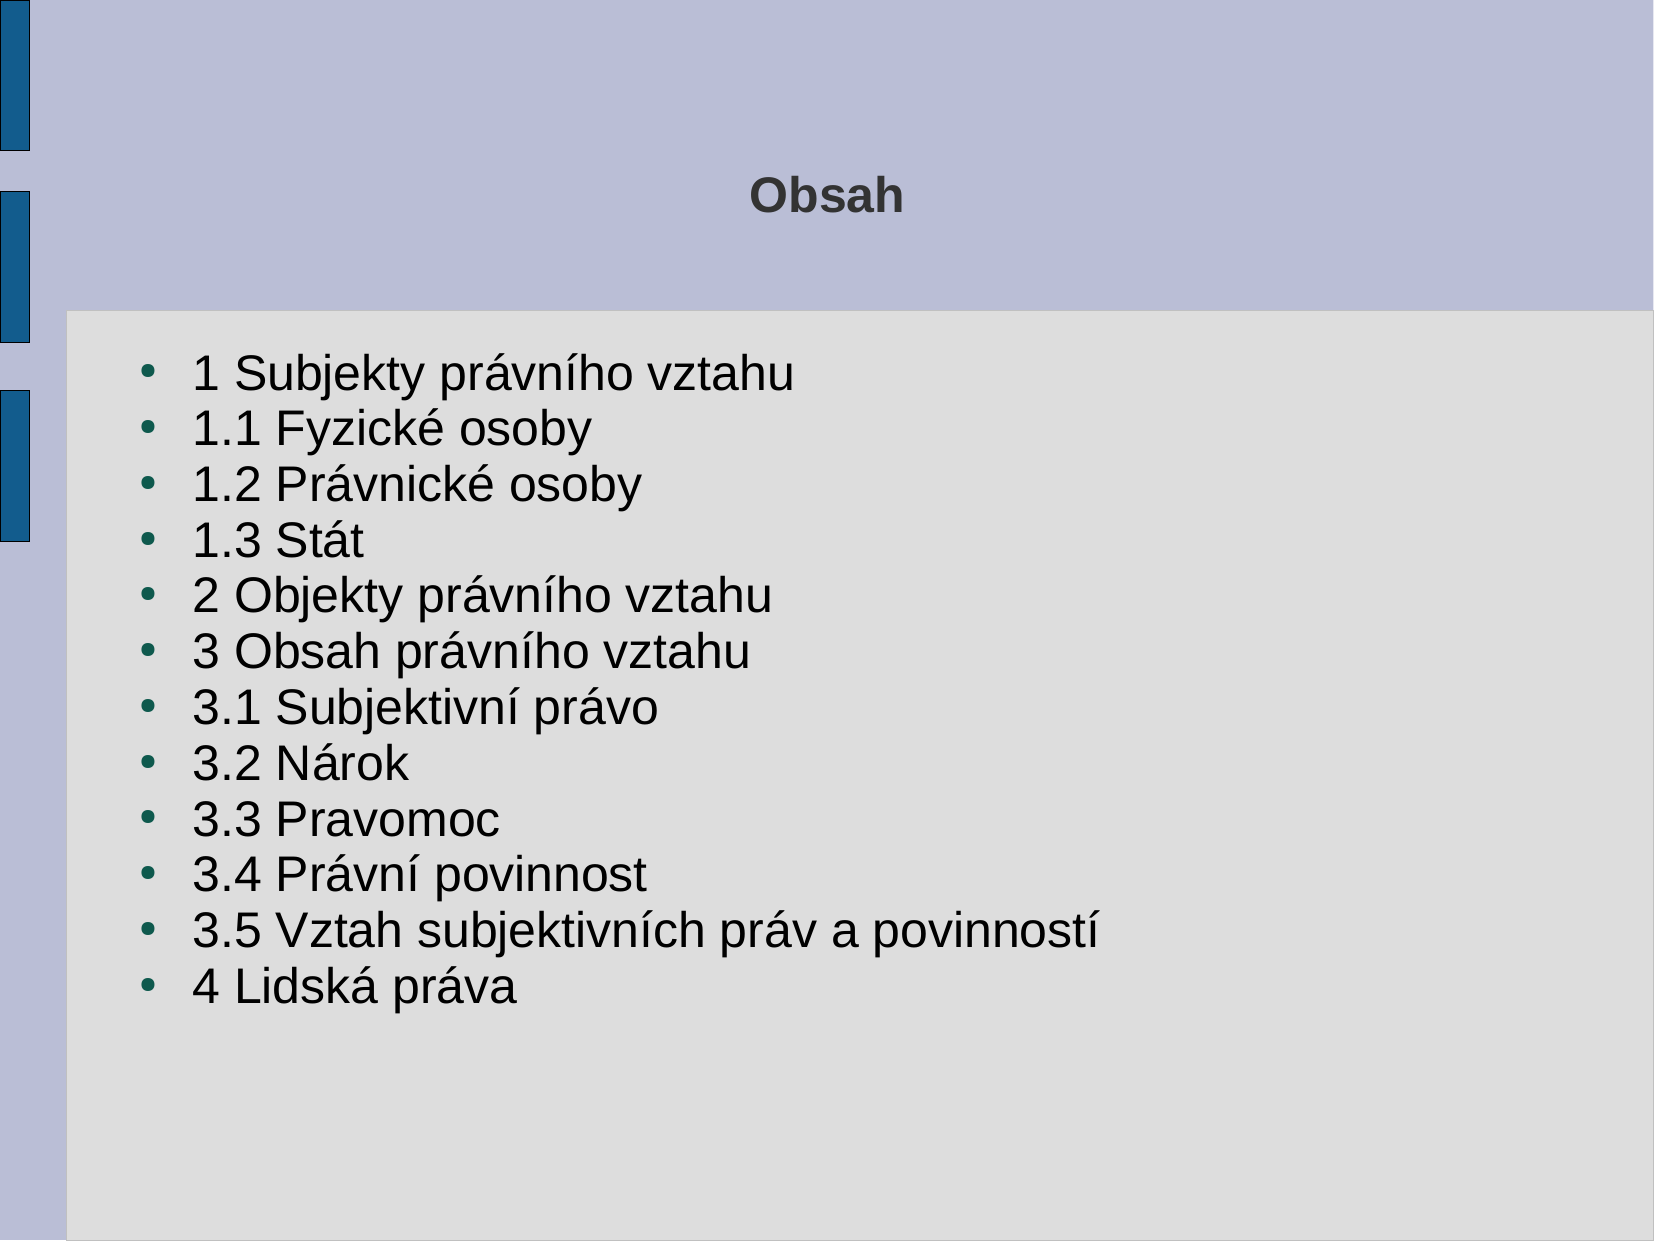

# Obsah
1 Subjekty právního vztahu
1.1 Fyzické osoby
1.2 Právnické osoby
1.3 Stát
2 Objekty právního vztahu
3 Obsah právního vztahu
3.1 Subjektivní právo
3.2 Nárok
3.3 Pravomoc
3.4 Právní povinnost
3.5 Vztah subjektivních práv a povinností
4 Lidská práva